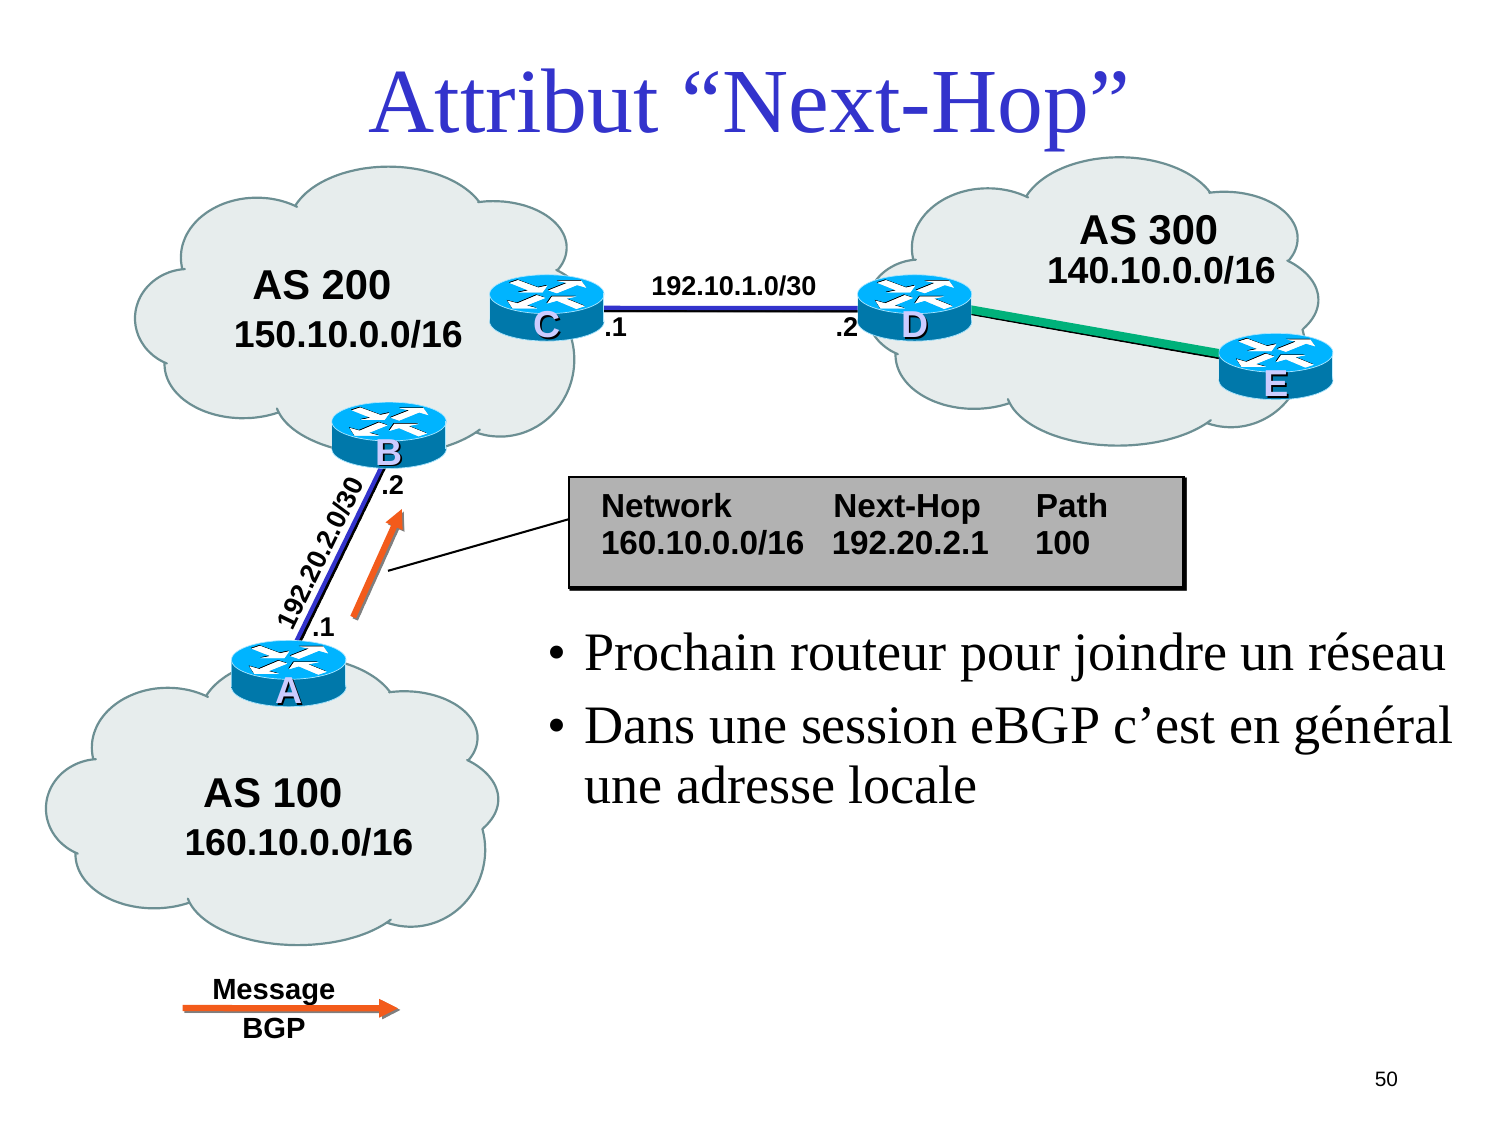

# Attribut “Next-Hop”
AS 300
AS 200
140.10.0.0/16
192.10.1.0/30
C
D
150.10.0.0/16
.1
.2
E
B
Network Next-Hop Path
160.10.0.0/16 192.20.2.1 100
.2
192.20.2.0/30
.1
Prochain routeur pour joindre un réseau
Dans une session eBGP c’est en général
une adresse locale
A
AS 100
160.10.0.0/16
Message
BGP